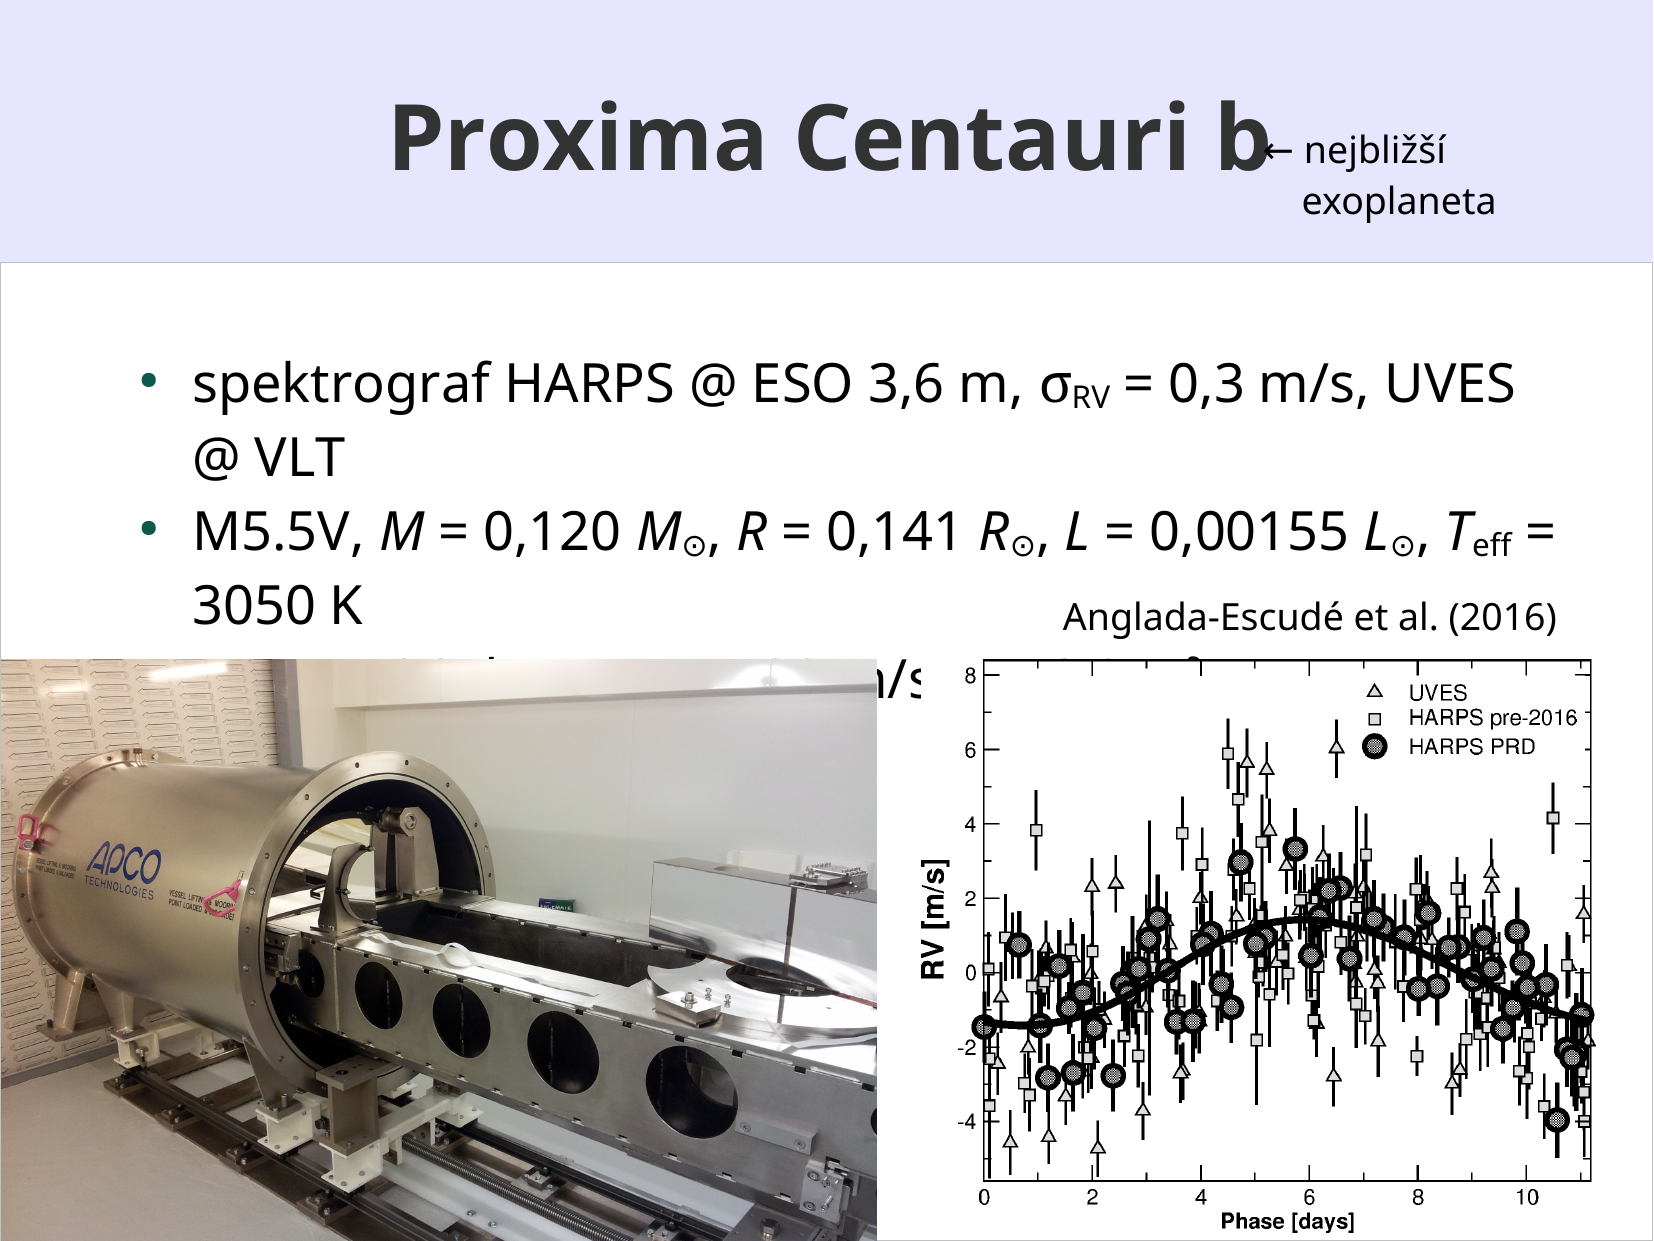

# Proxima Centauri b
← nejbližší
 exoplaneta
spektrograf HARPS @ ESO 3,6 m, σRV = 0,3 m/s, UVES @ VLT
M5.5V, M = 0,120 M⊙, R = 0,141 R⊙, L = 0,00155 L⊙, Teff = 3050 K
P = 11,186 dne, RV = 1,38 m/s, e < 0,35; λ, ω
Anglada-Escudé et al. (2016)